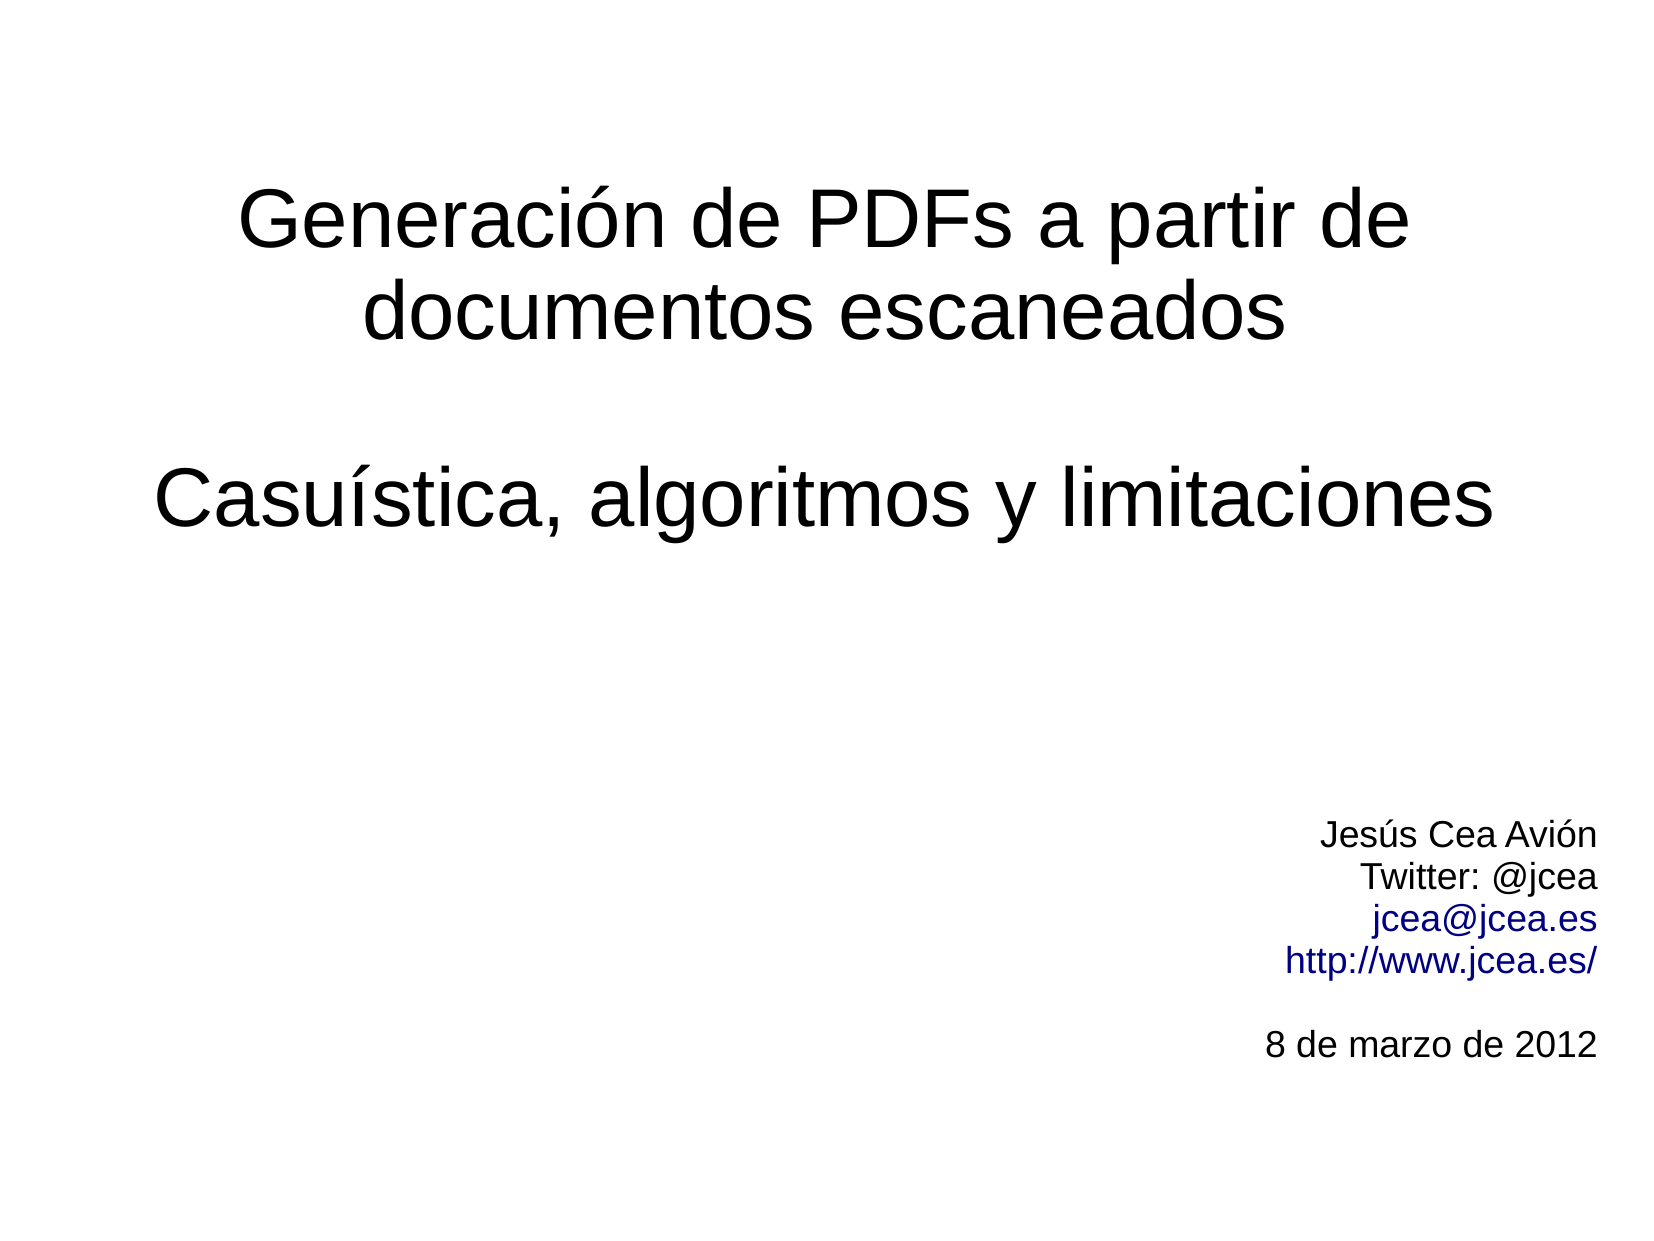

Generación de PDFs a partir de documentos escaneados
Casuística, algoritmos y limitaciones
Jesús Cea Avión
Twitter: @jcea
jcea@jcea.es
http://www.jcea.es/
8 de marzo de 2012